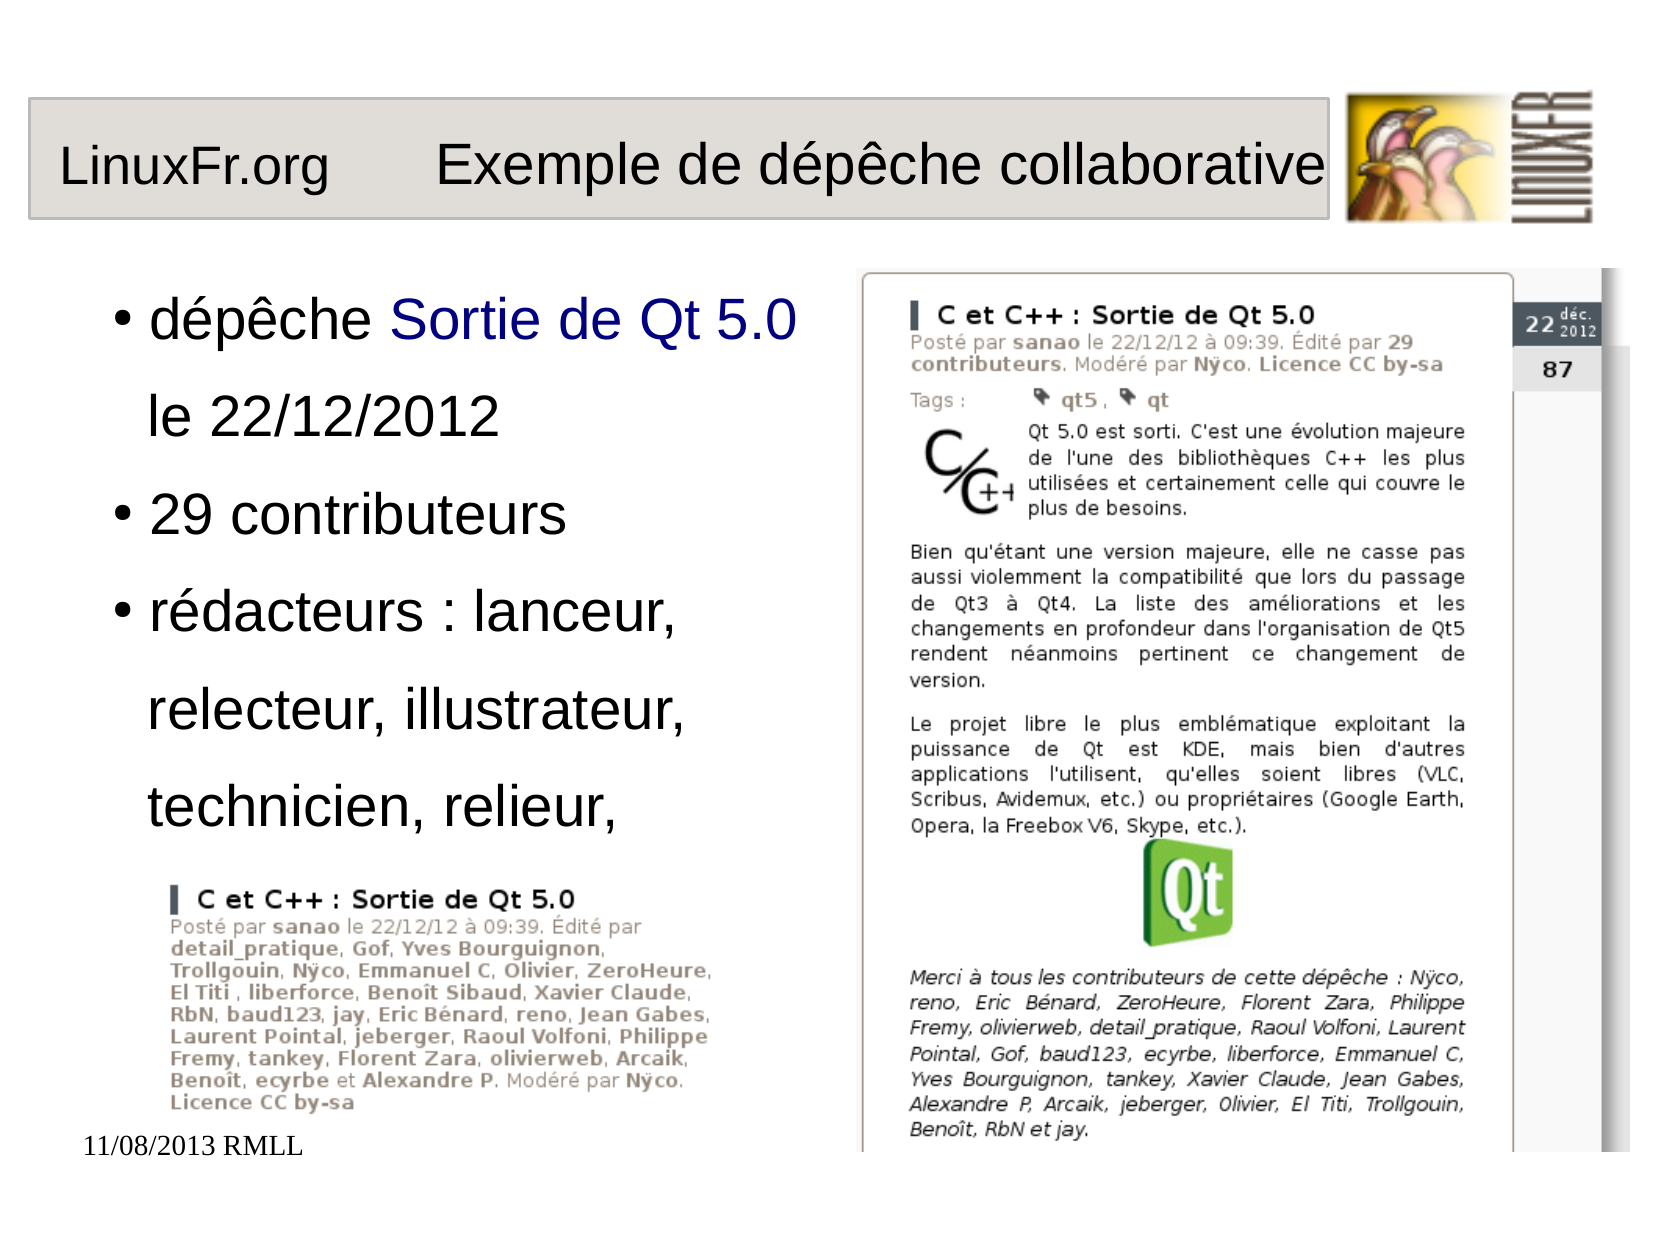

# LinuxFr.org Exemple de dépêche collaborative
 dépêche Sortie de Qt 5.0 le 22/12/2012
 29 contributeurs
 rédacteurs : lanceur, relecteur, illustrateur, technicien, relieur, finisseur…